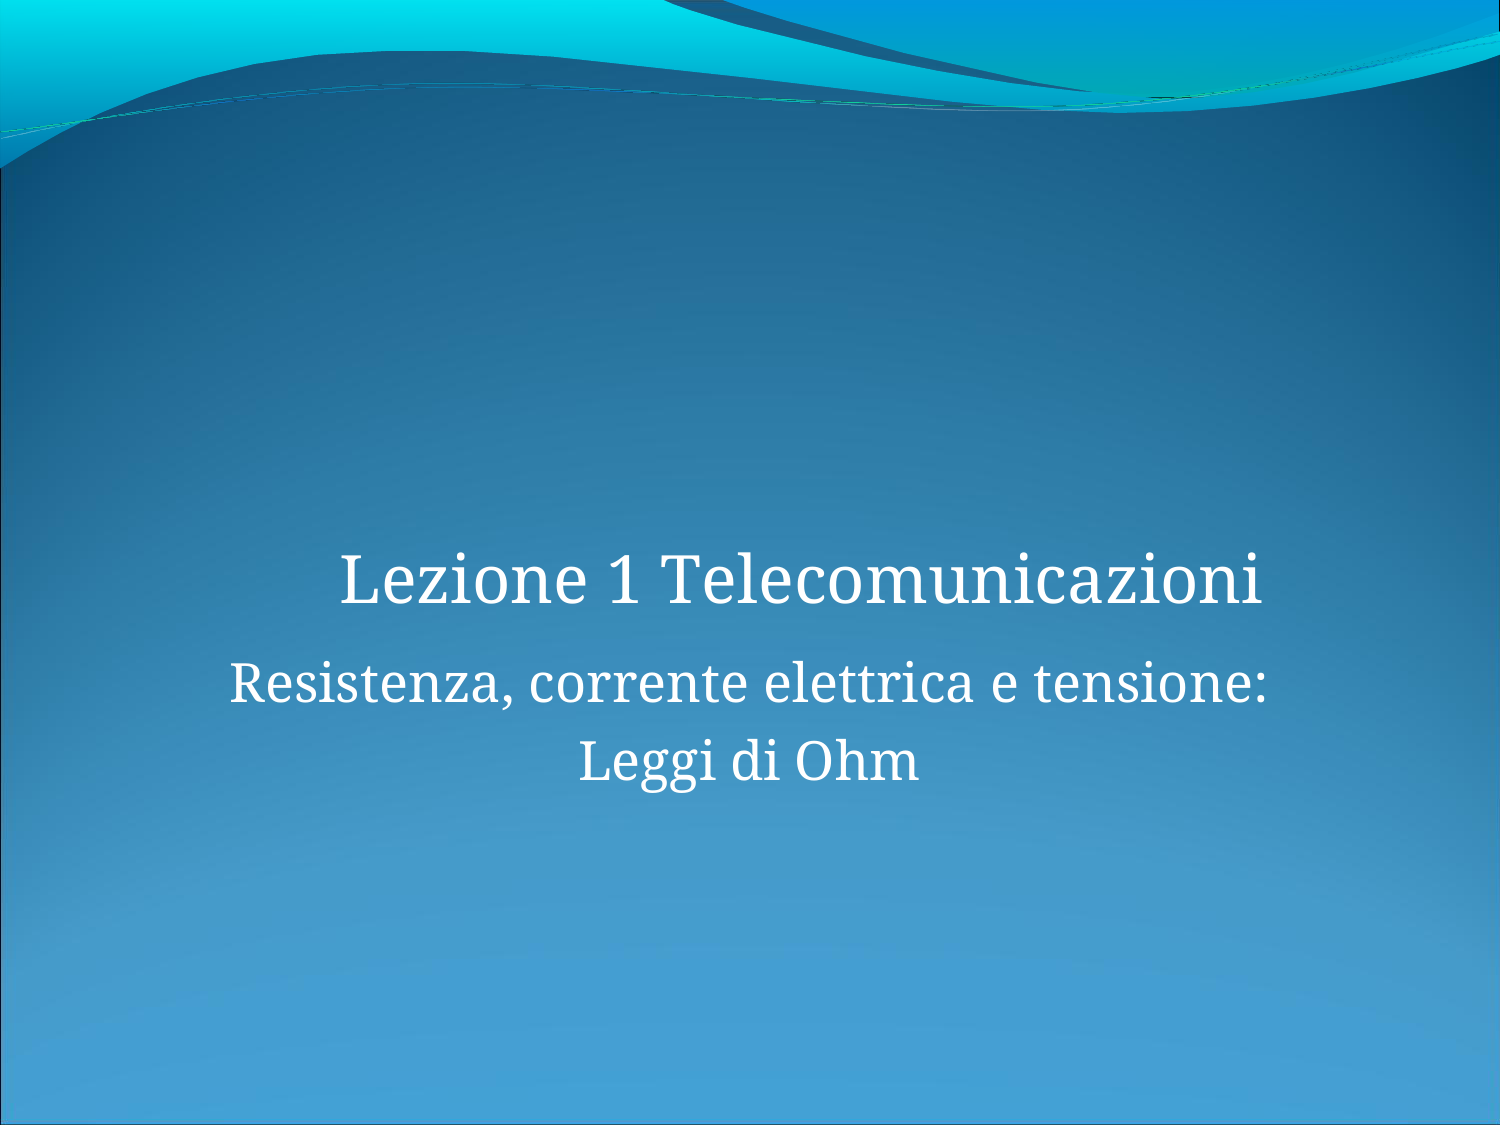

Resistenza, corrente elettrica e tensione:
Leggi di Ohm
 Lezione 1 Telecomunicazioni